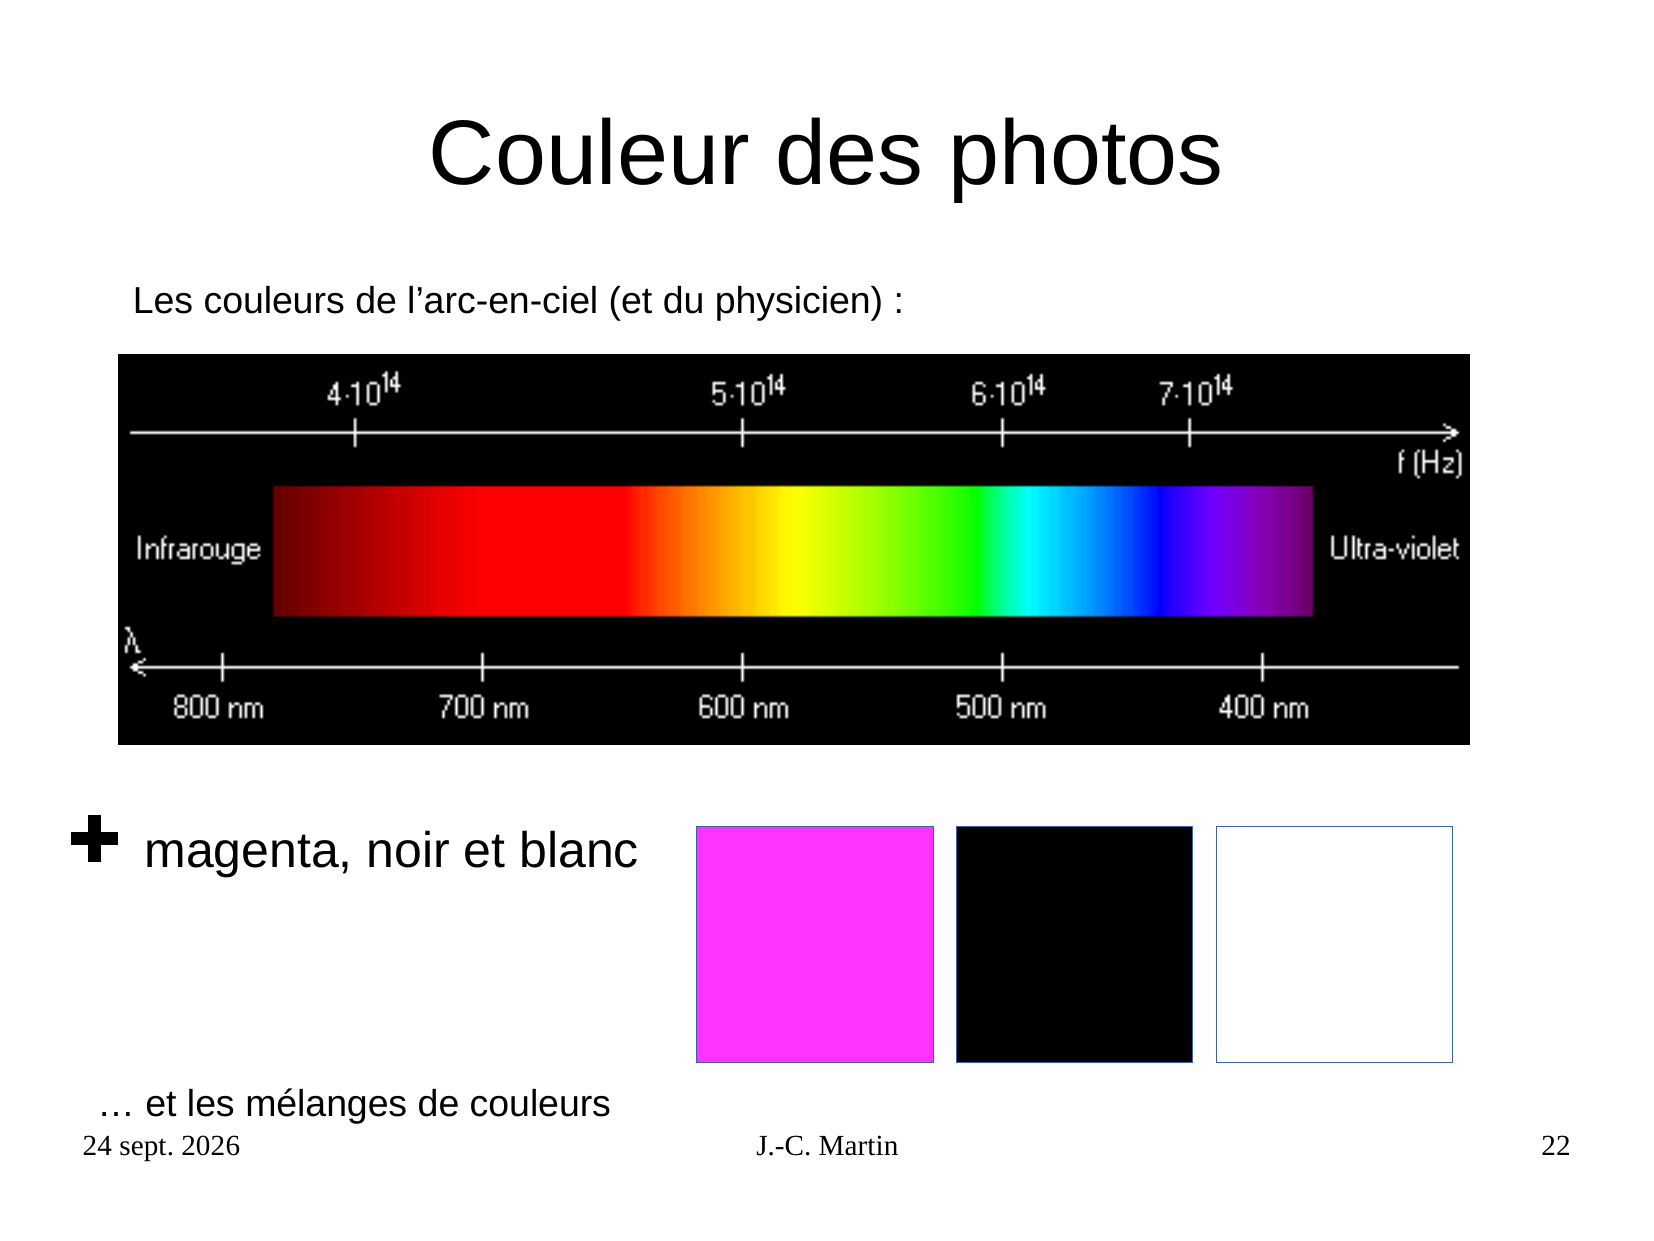

# Couleur des photos
Les couleurs de l’arc-en-ciel (et du physicien) :
magenta, noir et blanc
… et les mélanges de couleurs
J.-C. Martin
22